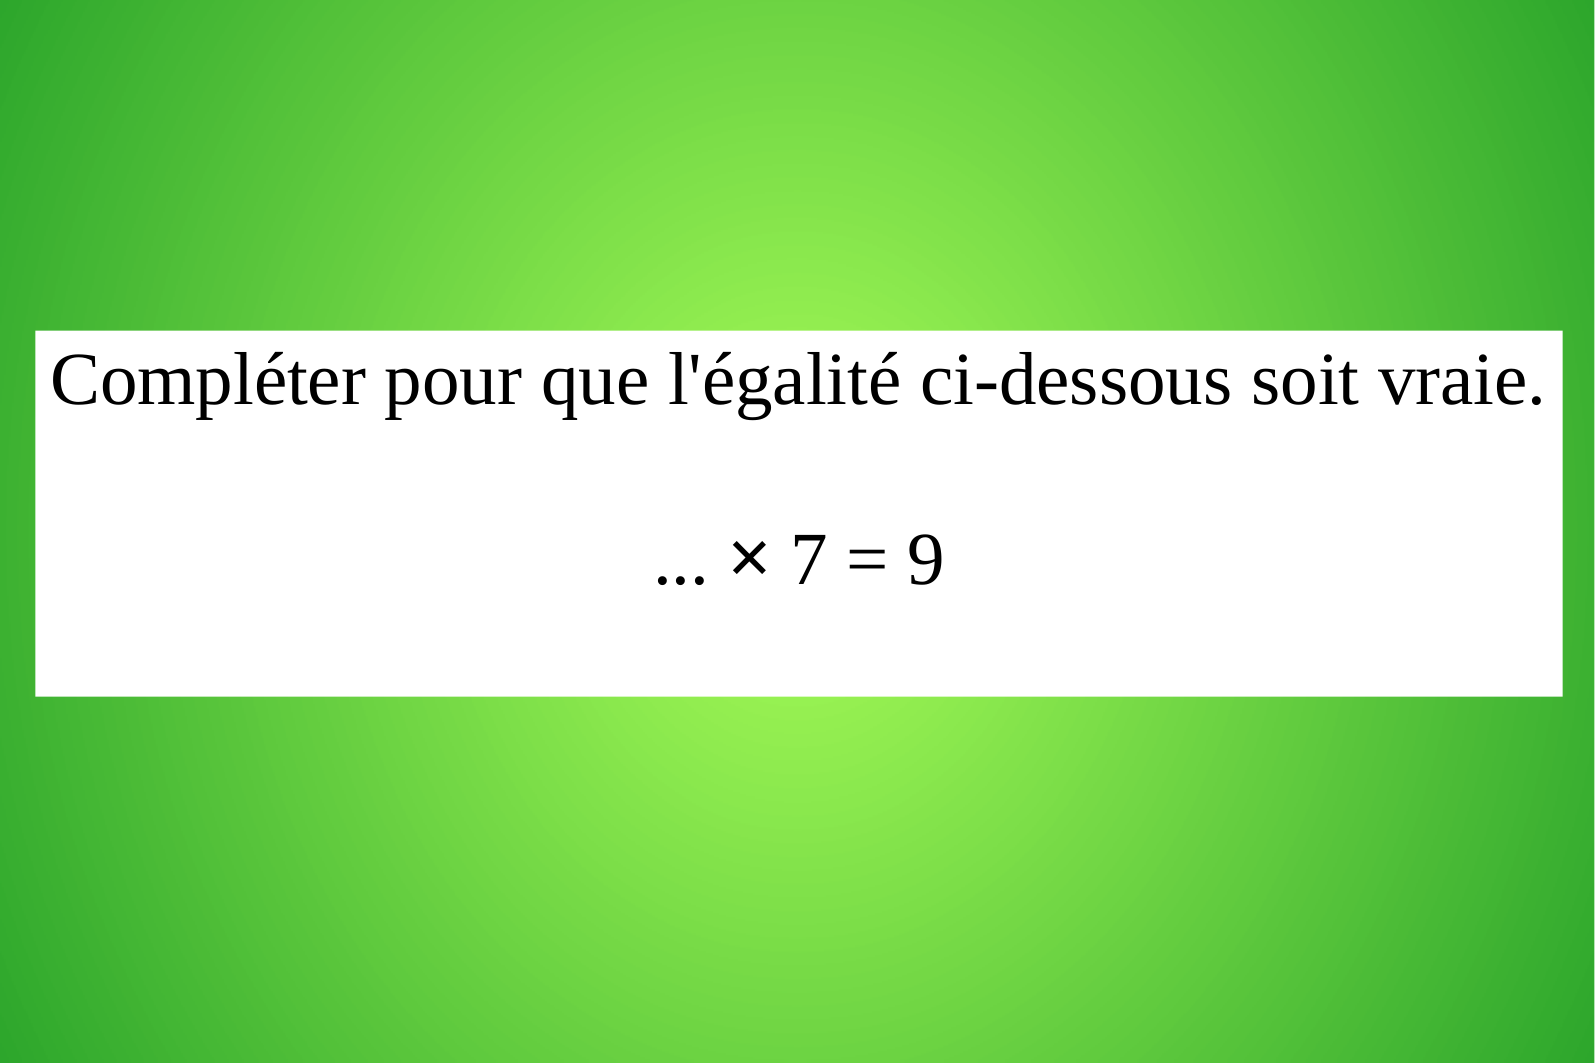

Compléter pour que l'égalité ci-dessous soit vraie.
... × 7 = 9